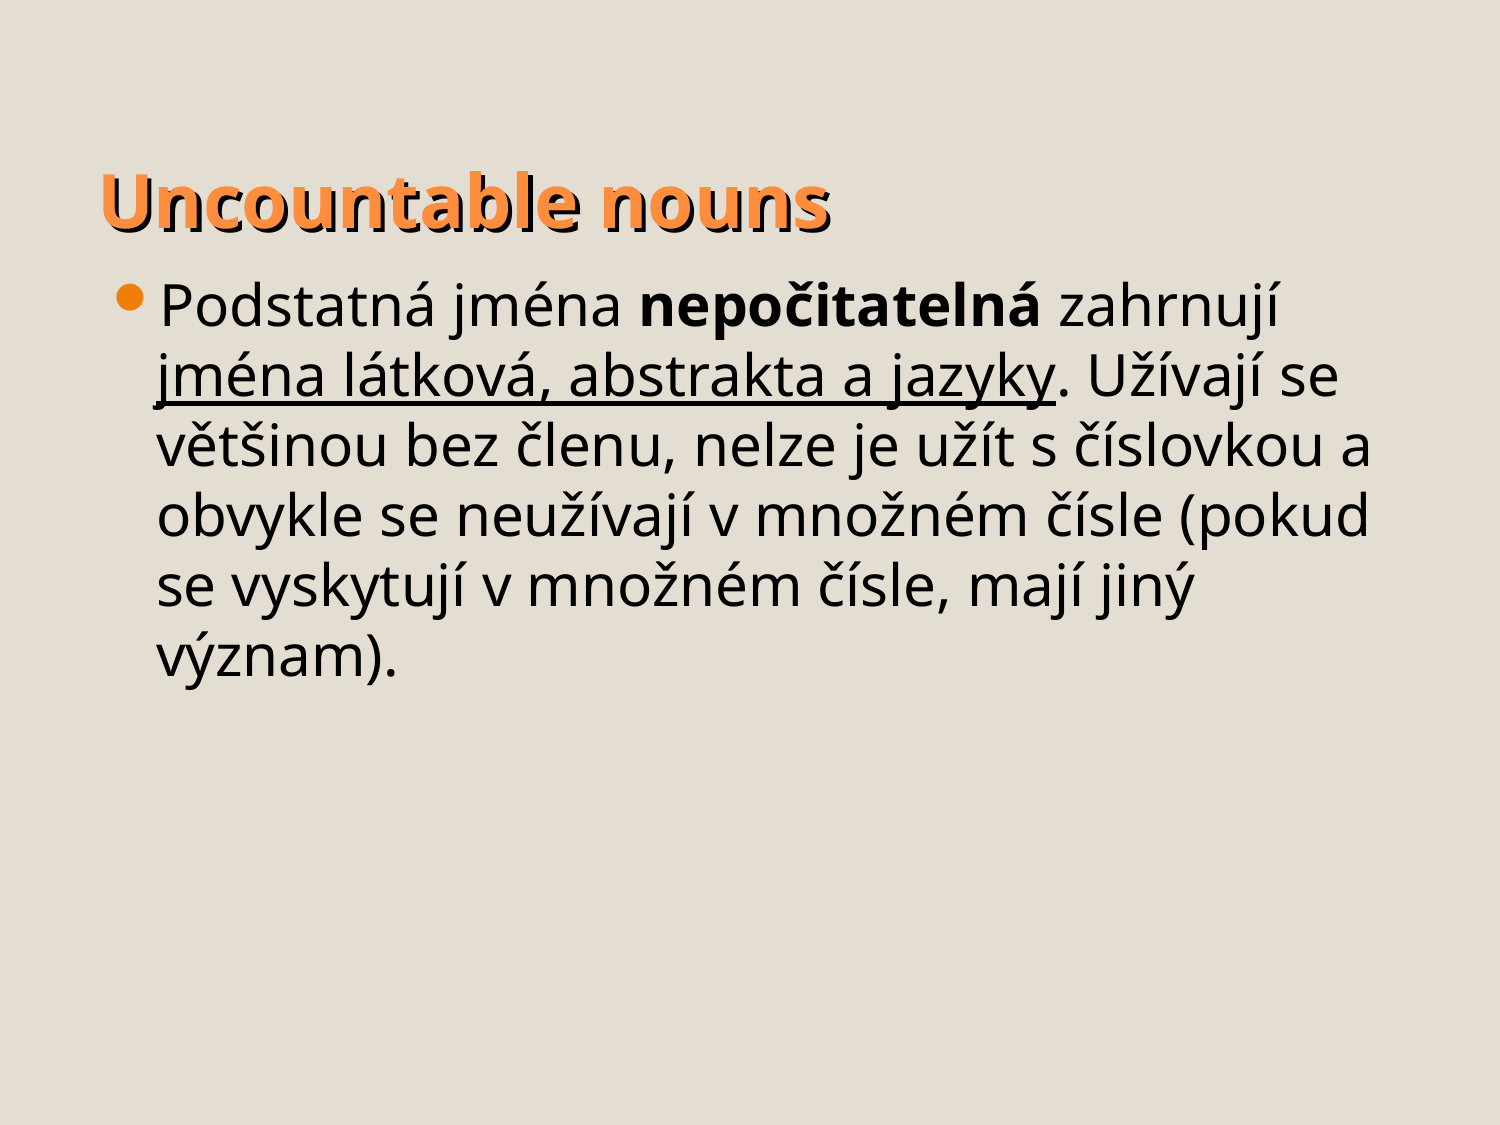

# Uncountable nouns
Podstatná jména nepočitatelná zahrnují jména látková, abstrakta a jazyky. Užívají se většinou bez členu, nelze je užít s číslovkou a obvykle se neužívají v množném čísle (pokud se vyskytují v množném čísle, mají jiný význam).